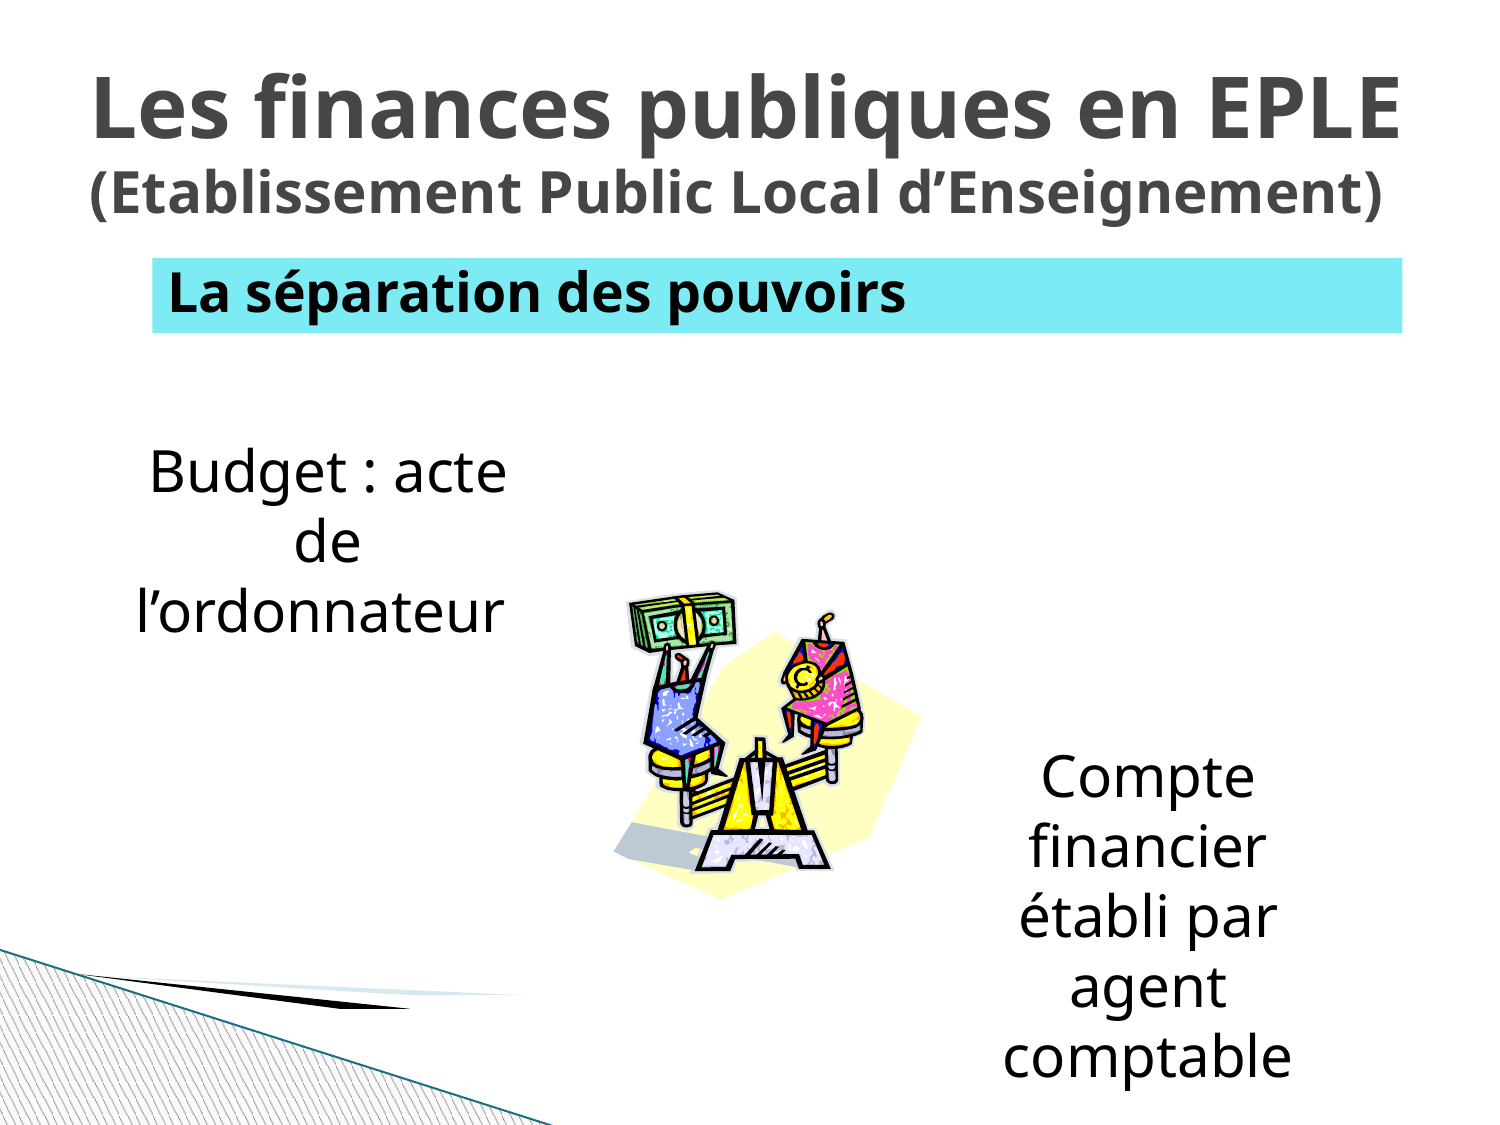

Les finances publiques en EPLE
(Etablissement Public Local d’Enseignement)
# La séparation des pouvoirs
Budget : acte de l’ordonnateur
Compte financier établi par agent comptable